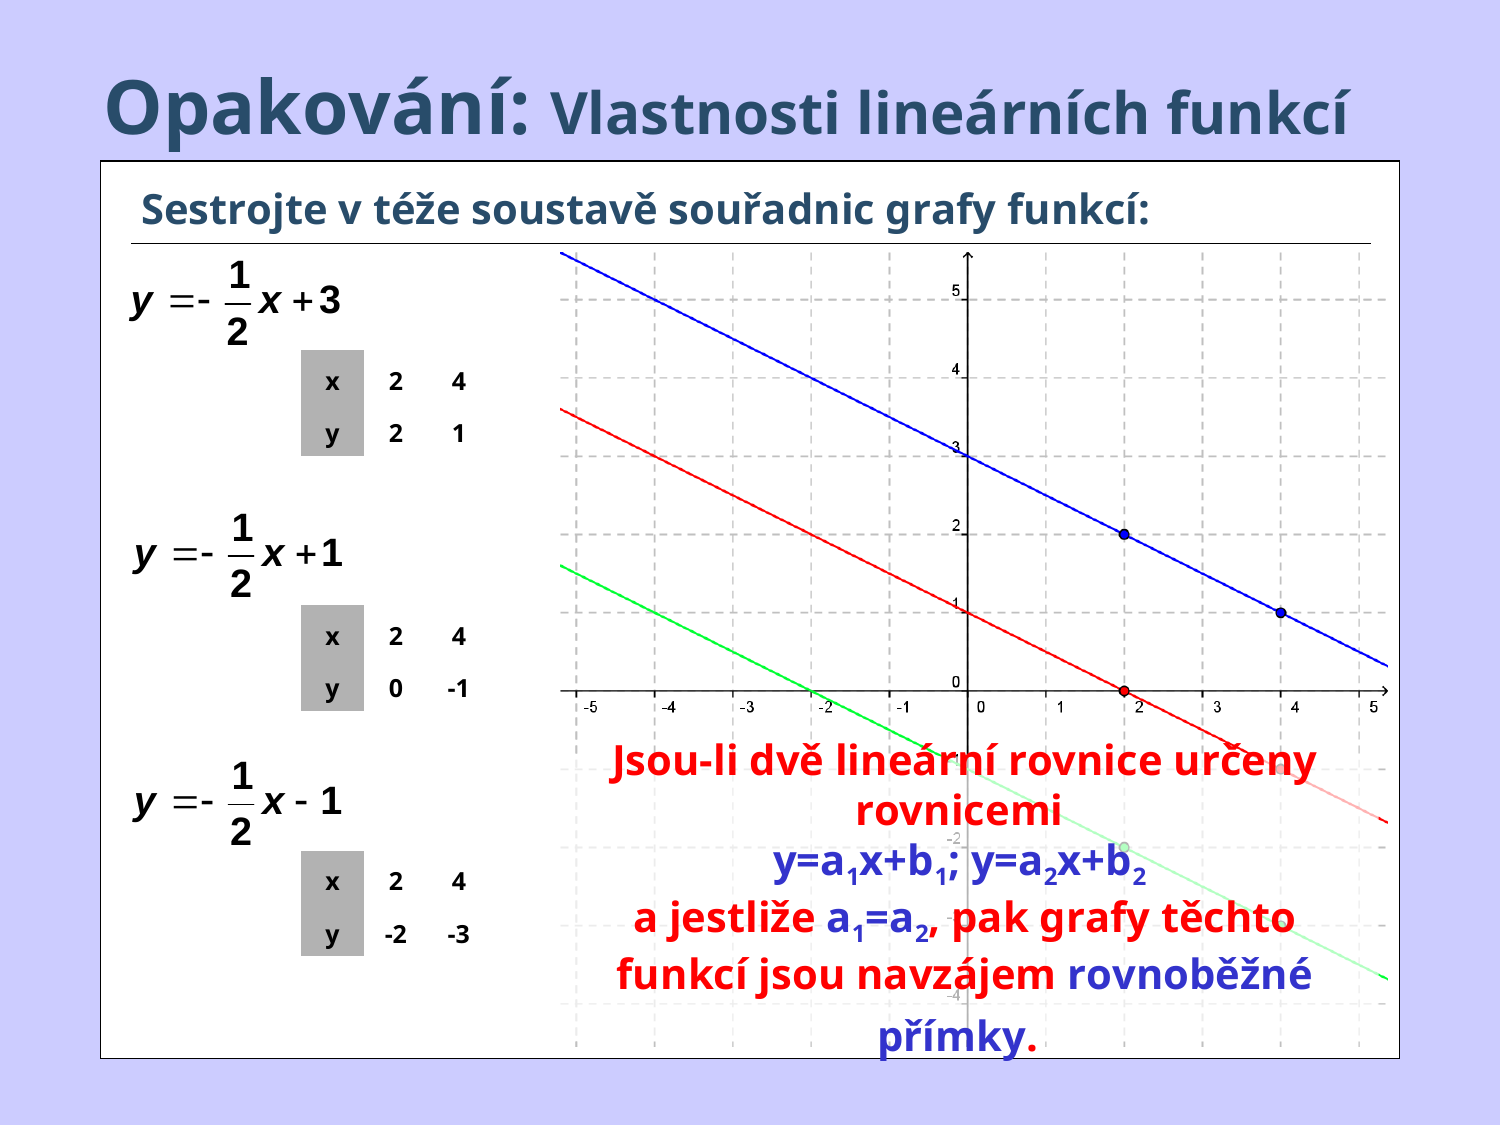

# Opakování: Vlastnosti lineárních funkcí
Sestrojte v téže soustavě souřadnic grafy funkcí:
| x | 2 | 4 |
| --- | --- | --- |
| y | 2 | 1 |
| x | 2 | 4 |
| --- | --- | --- |
| y | 0 | -1 |
Jsou-li dvě lineární rovnice určeny rovnicemi
y=a1x+b1; y=a2x+b2
a jestliže a1=a2, pak grafy těchto funkcí jsou navzájem rovnoběžné přímky.
| x | 2 | 4 |
| --- | --- | --- |
| y | -2 | -3 |